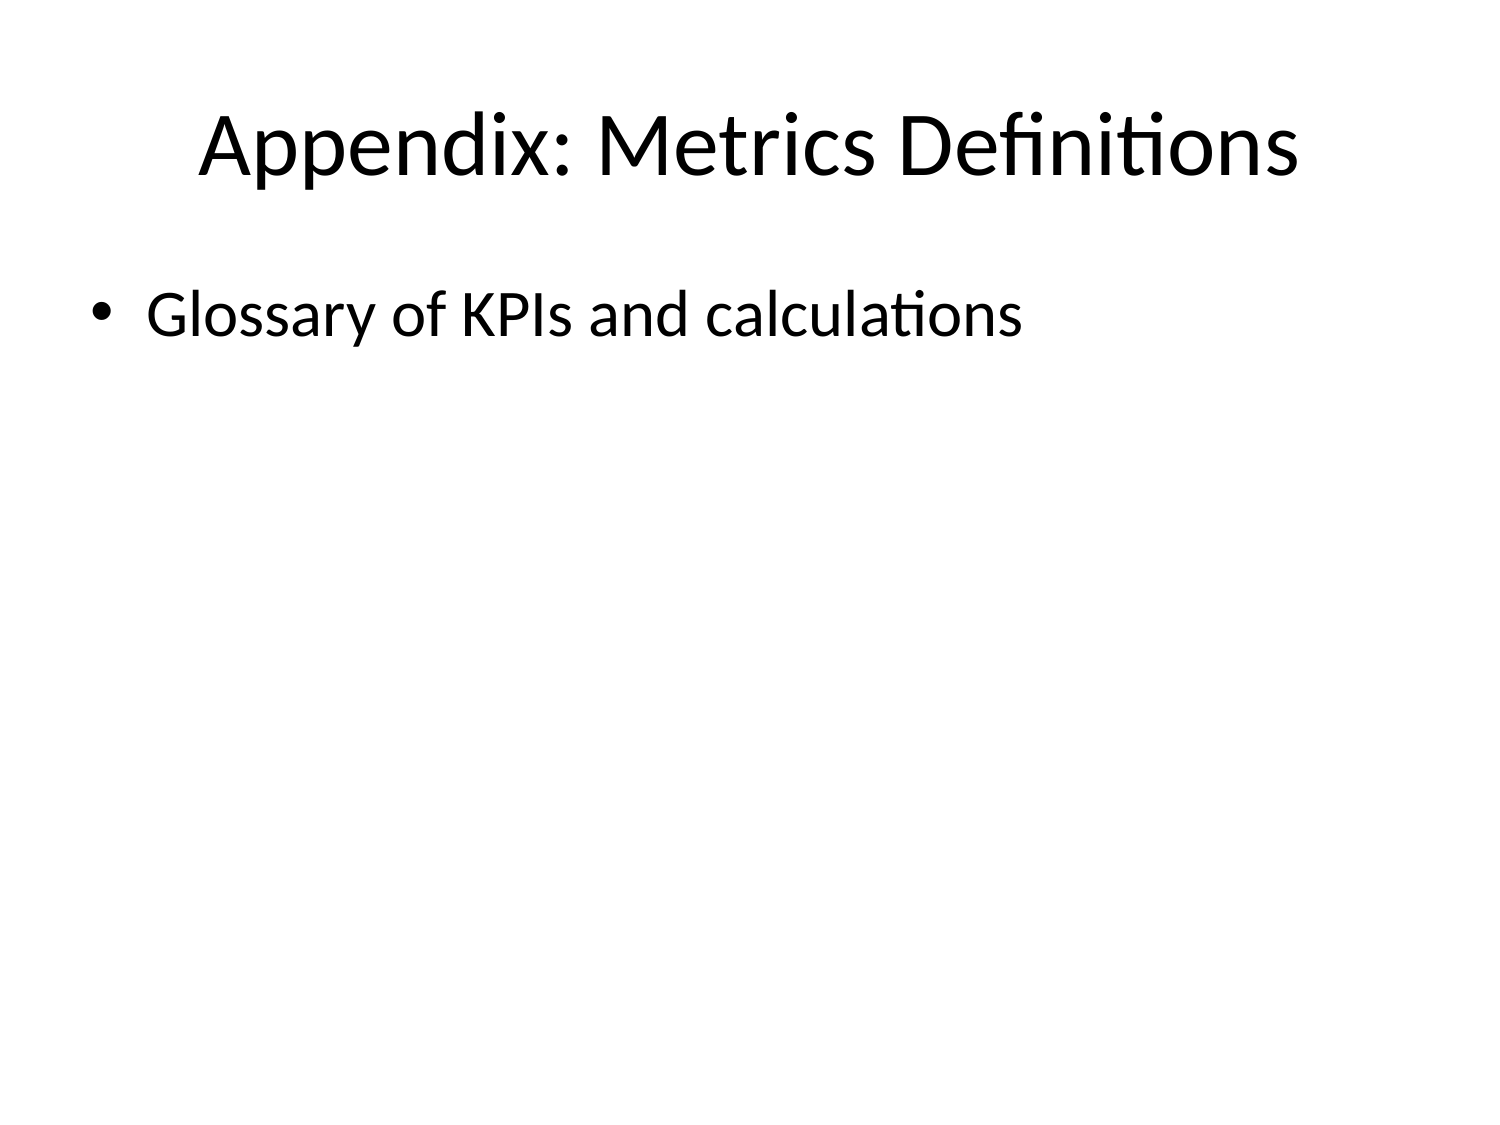

# Appendix: Metrics Definitions
Glossary of KPIs and calculations